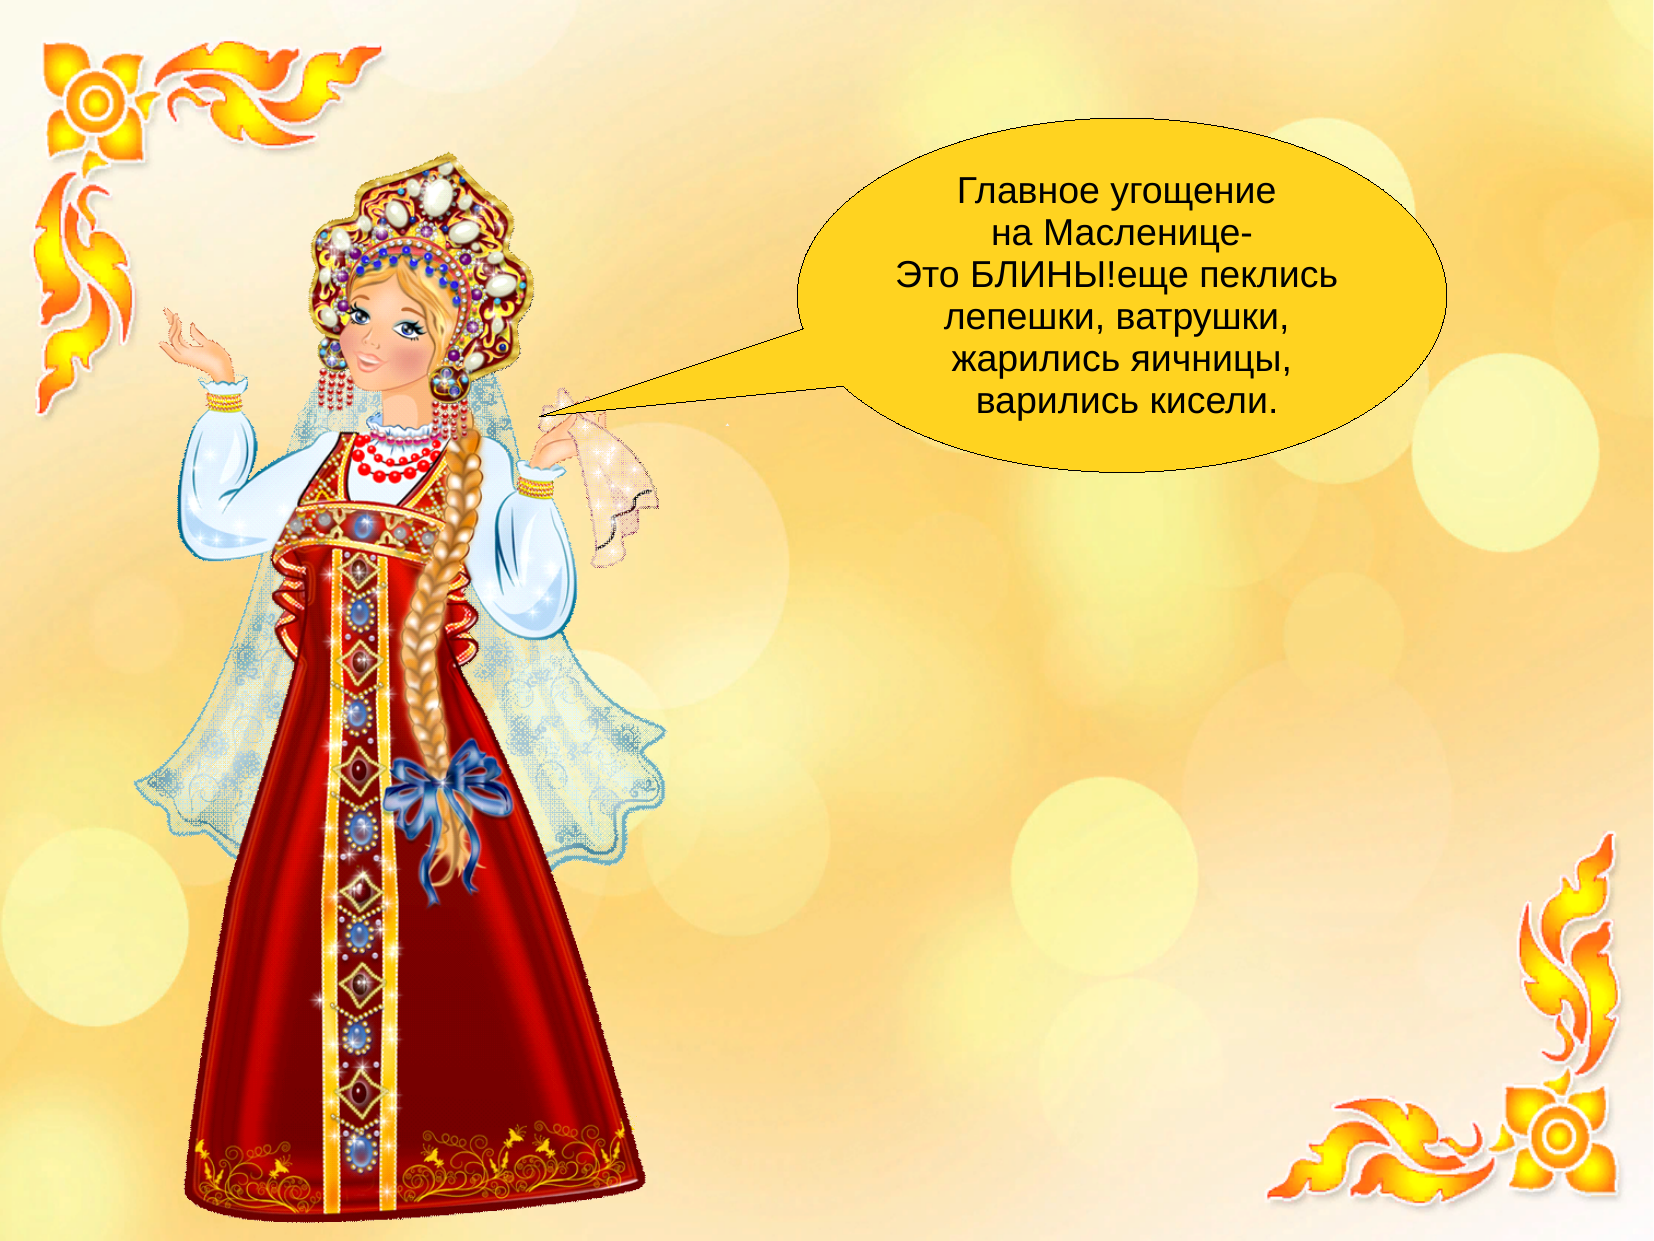

Главное угощение
на Масленице-
Это БЛИНЫ!еще пеклись
лепешки, ватрушки,
жарились яичницы,
 варились кисели.